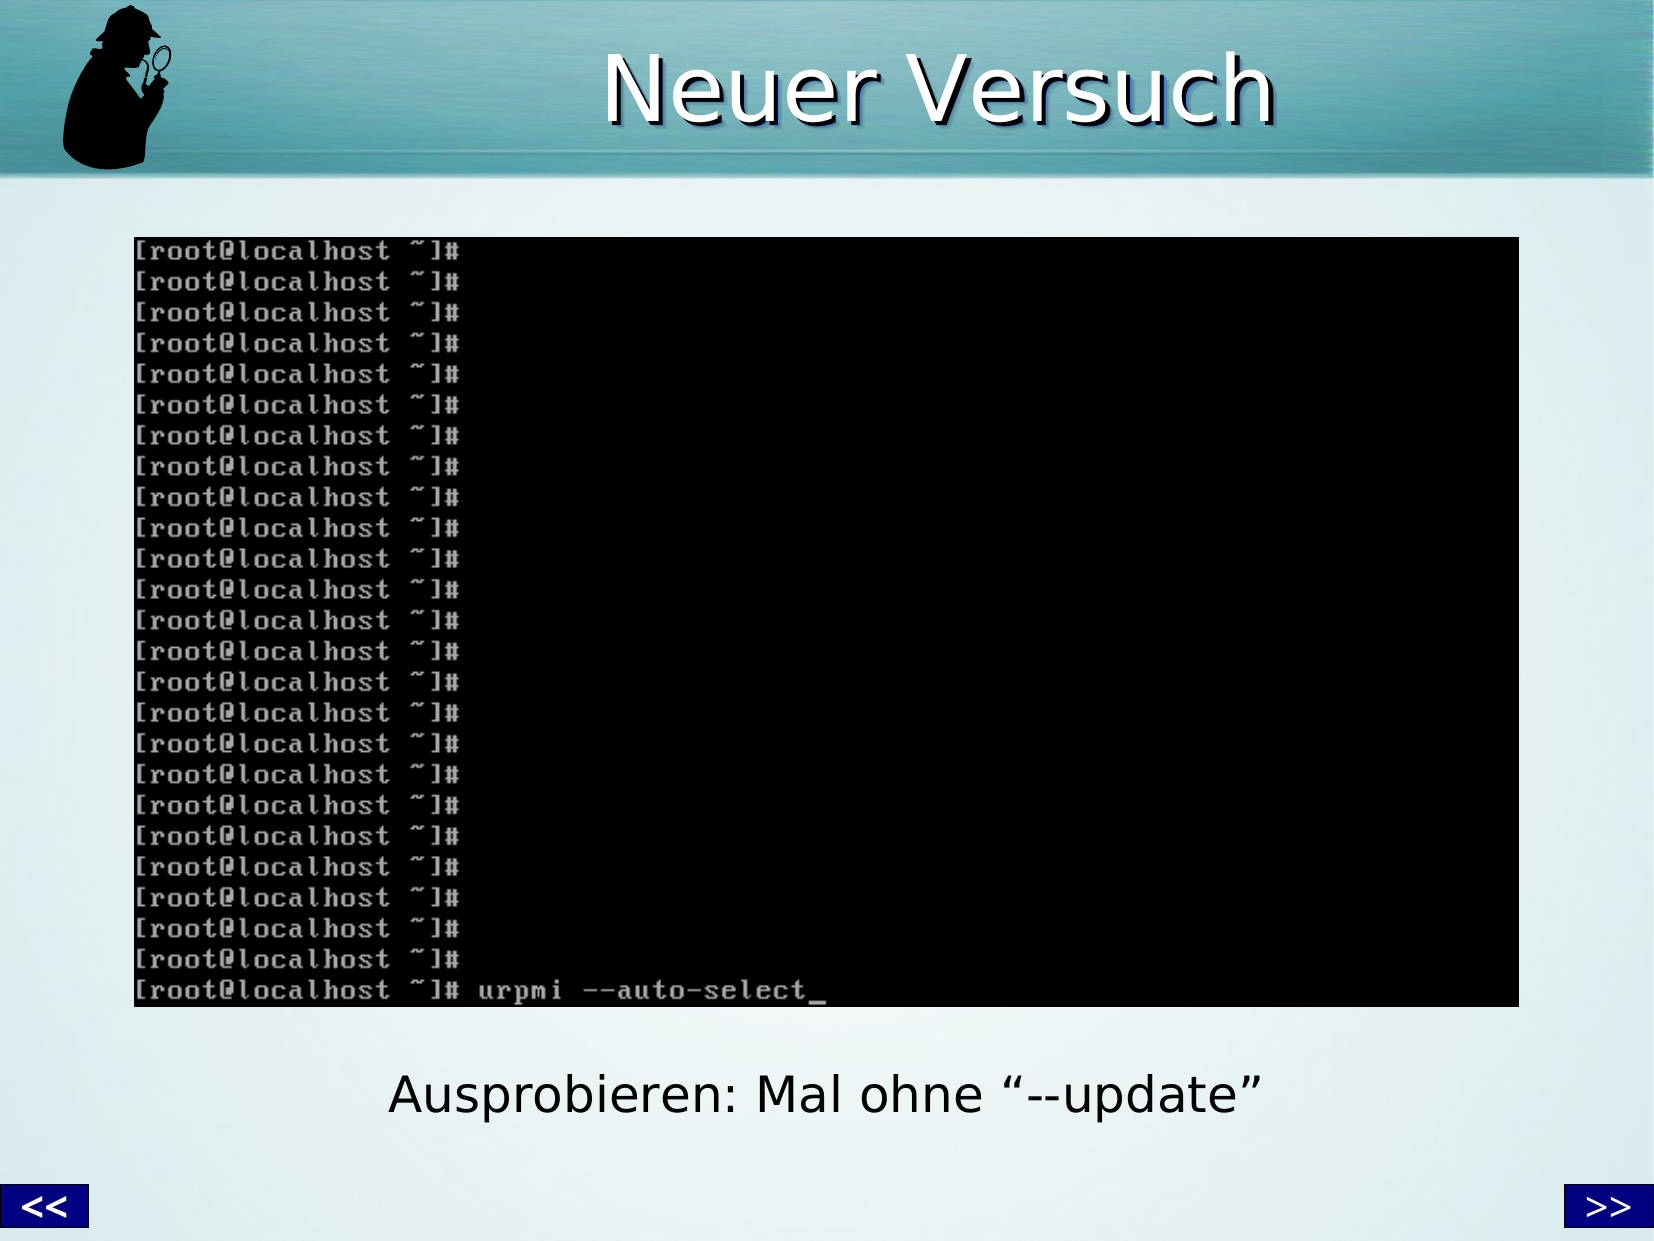

# Neuer Versuch
Ausprobieren: Mal ohne “--update”